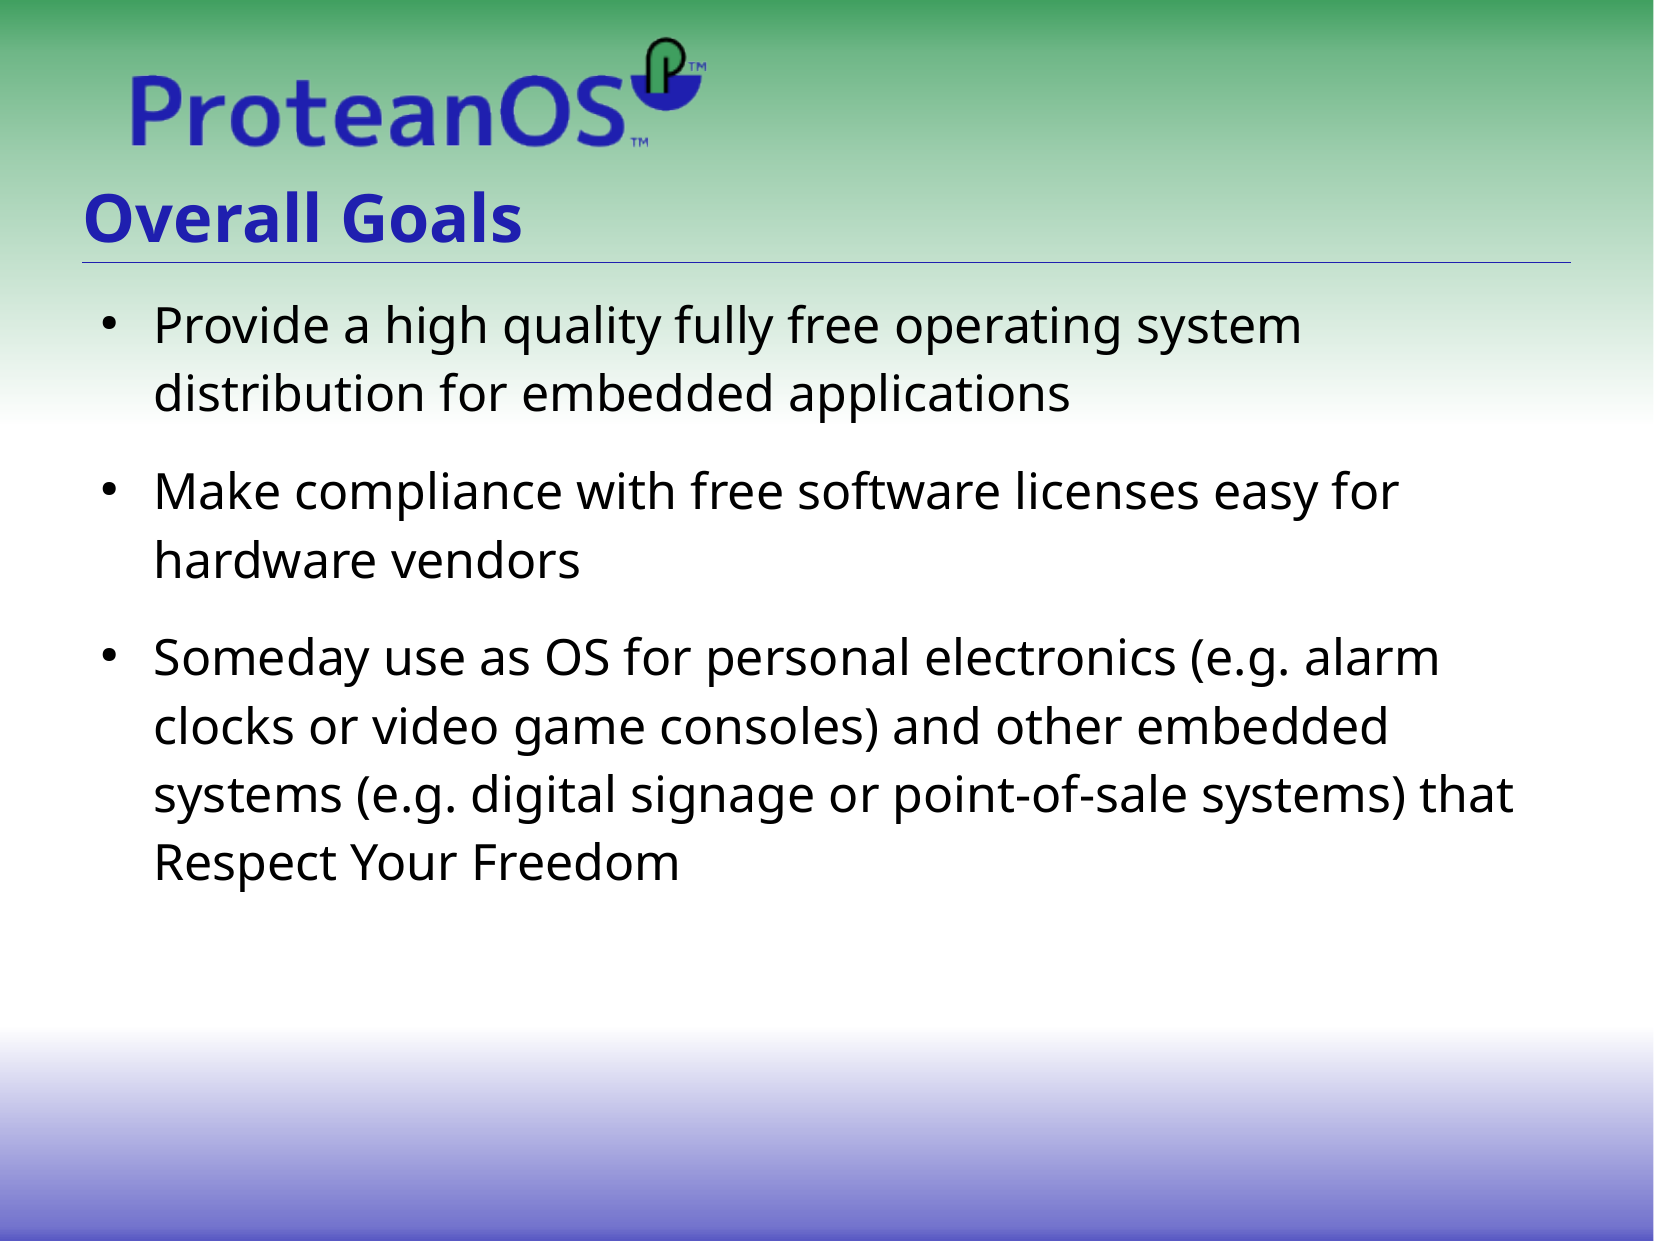

# Overall Goals
Provide a high quality fully free operating system distribution for embedded applications
Make compliance with free software licenses easy for hardware vendors
Someday use as OS for personal electronics (e.g. alarm clocks or video game consoles) and other embedded systems (e.g. digital signage or point-of-sale systems) that Respect Your Freedom